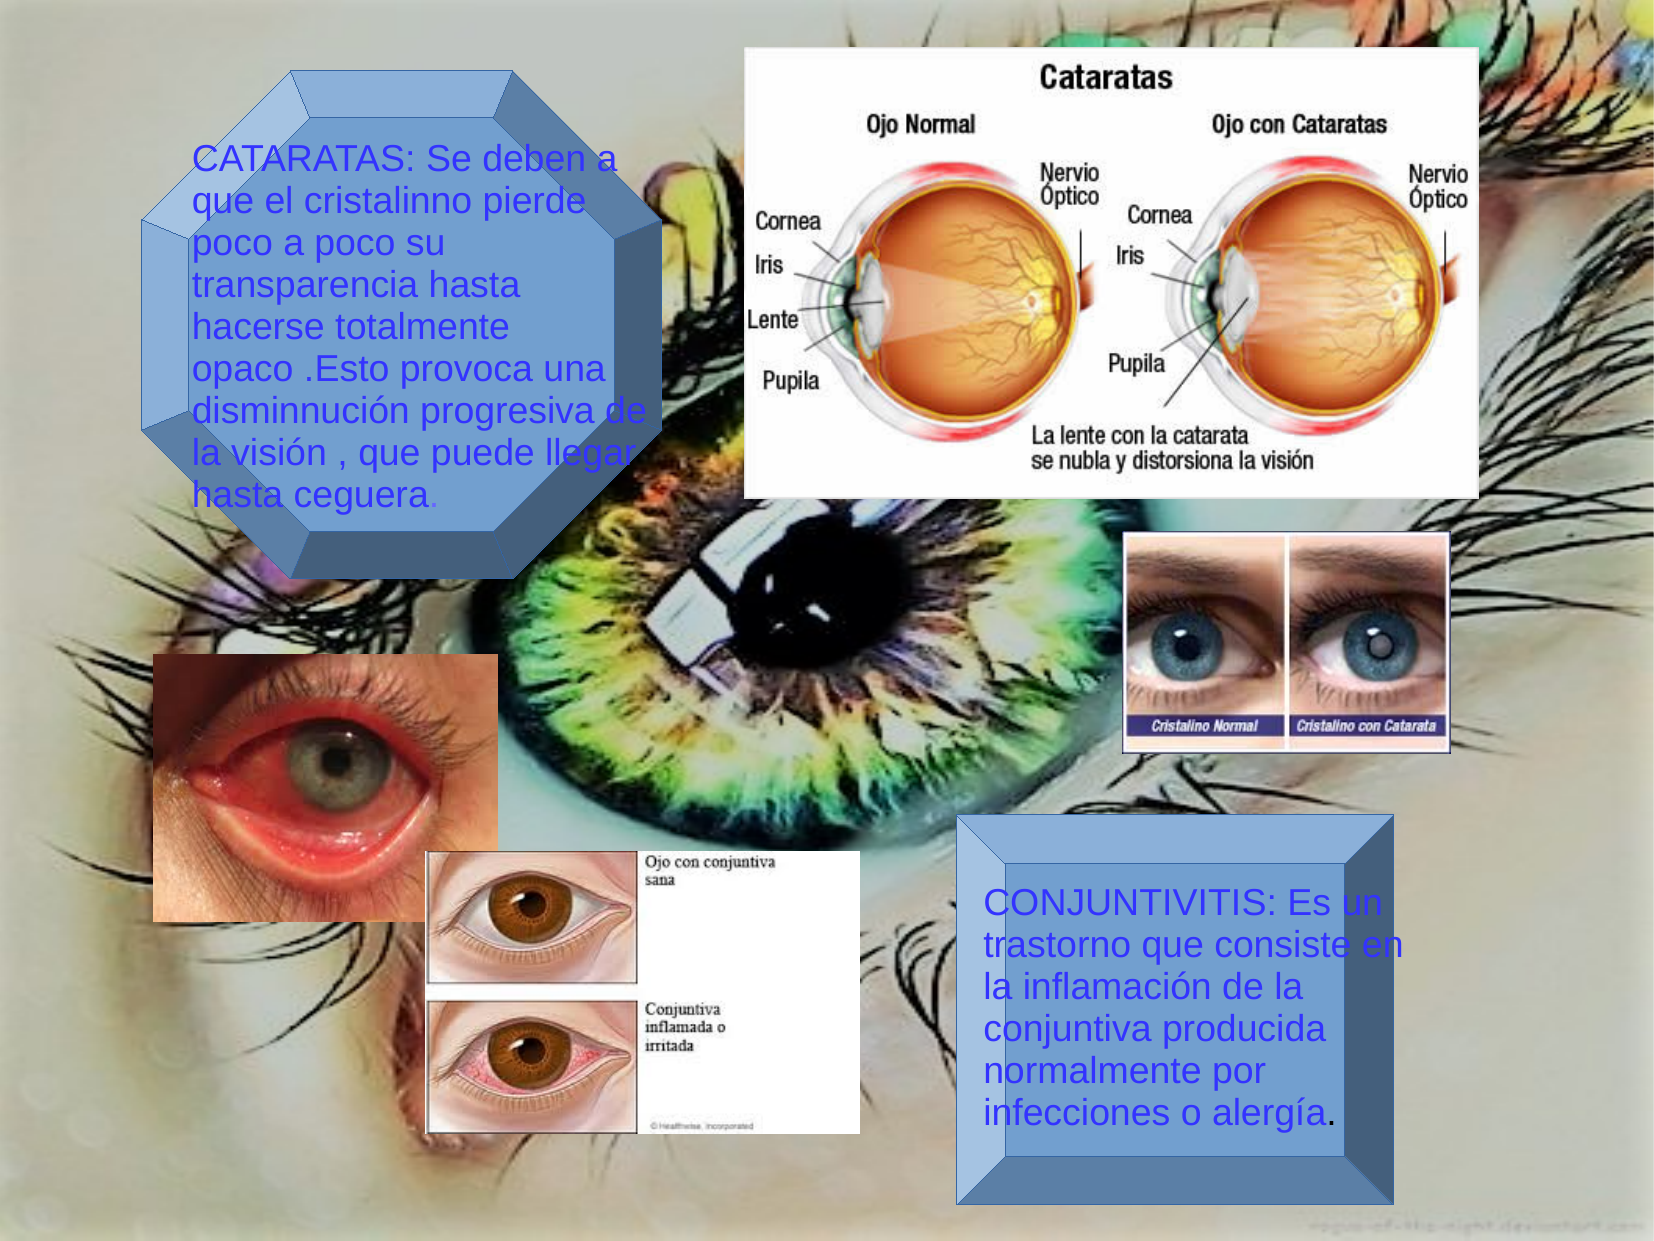

CATARATAS: Se deben a que el cristalinno pierde poco a poco su transparencia hasta hacerse totalmente opaco .Esto provoca una disminnución progresiva de la visión , que puede llegar hasta ceguera.
CONJUNTIVITIS: Es un trastorno que consiste en la inflamación de la conjuntiva producida normalmente por infecciones o alergía.